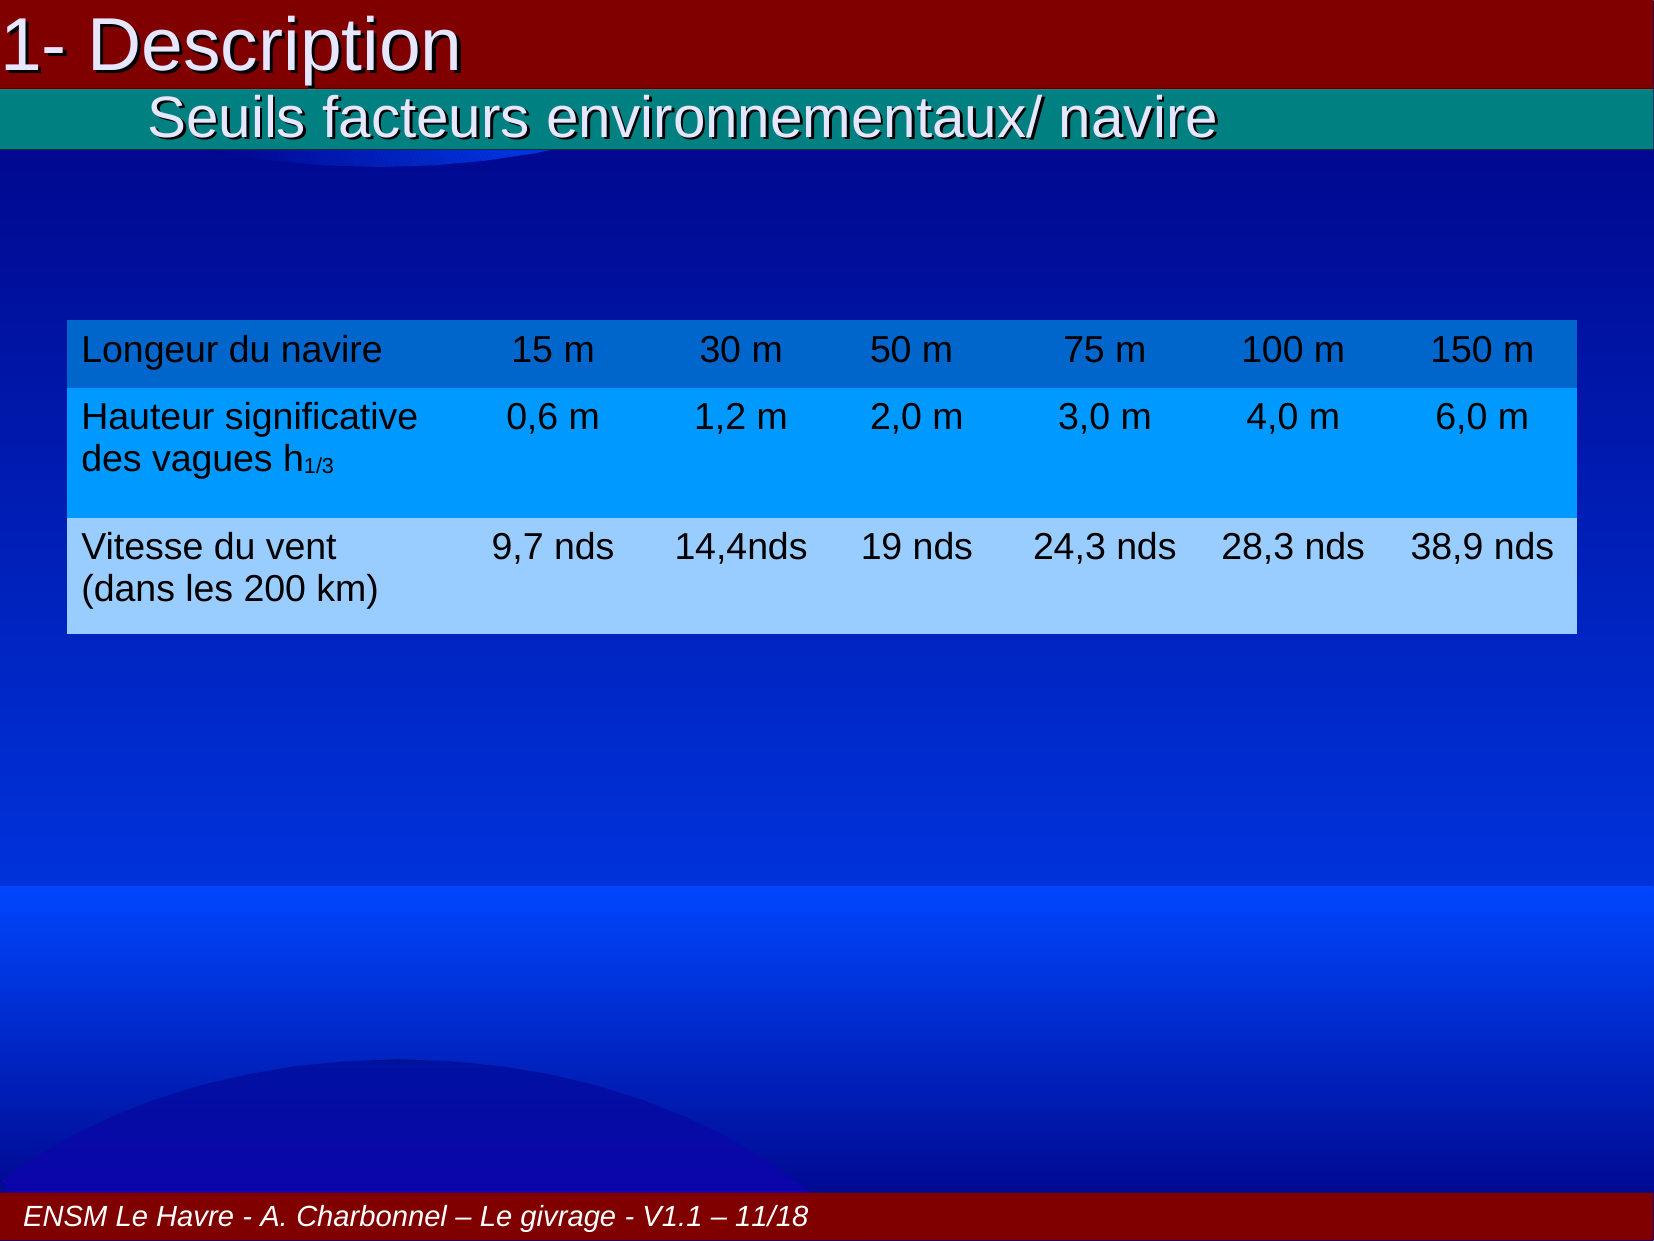

1- Description
# Seuils facteurs environnementaux/ navire
| Longeur du navire | 15 m | 30 m | 50 m | 75 m | 100 m | 150 m |
| --- | --- | --- | --- | --- | --- | --- |
| Hauteur significative des vagues h1/3 | 0,6 m | 1,2 m | 2,0 m | 3,0 m | 4,0 m | 6,0 m |
| Vitesse du vent (dans les 200 km) | 9,7 nds | 14,4nds | 19 nds | 24,3 nds | 28,3 nds | 38,9 nds |
 ENSM Le Havre - A. Charbonnel – Le givrage - V1.1 – 11/18